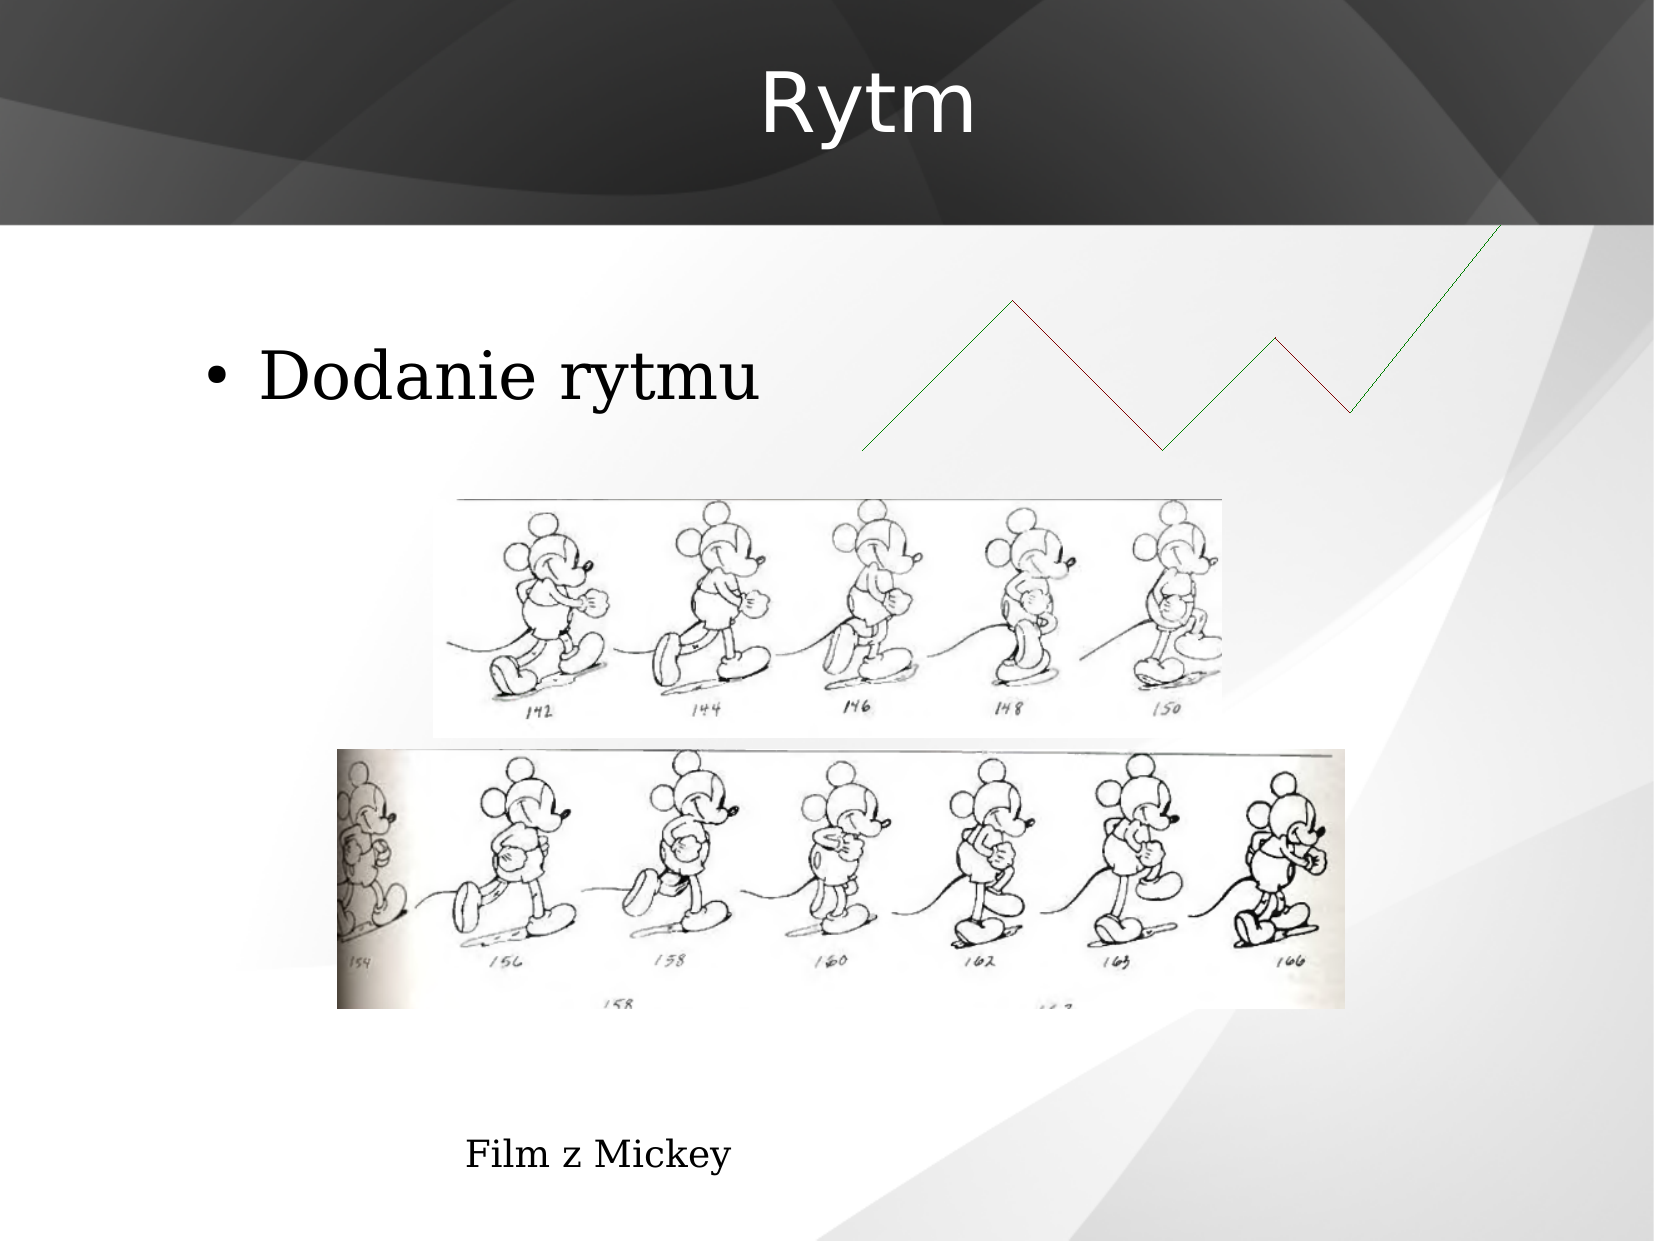

# Rytm
Dodanie rytmu
Film z Mickey